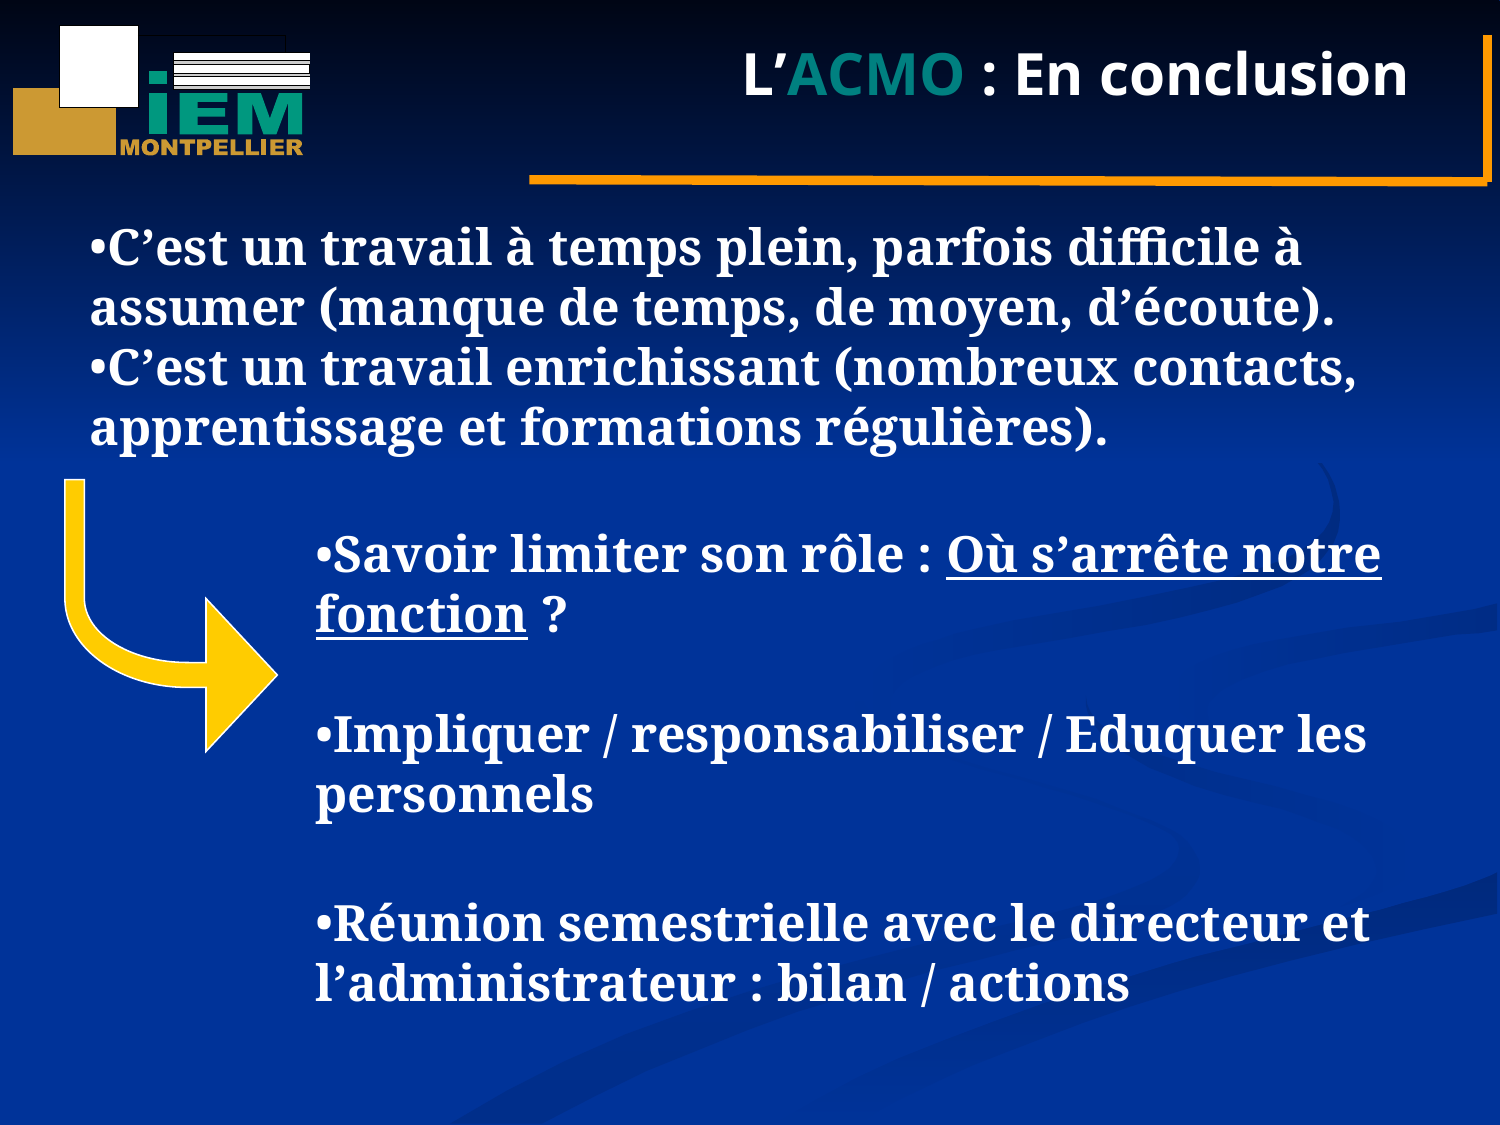

L’ACMO : En conclusion
C’est un travail à temps plein, parfois difficile à assumer (manque de temps, de moyen, d’écoute).
C’est un travail enrichissant (nombreux contacts, apprentissage et formations régulières).
Savoir limiter son rôle : Où s’arrête notre fonction ?
Impliquer / responsabiliser / Eduquer les personnels
Réunion semestrielle avec le directeur et l’administrateur : bilan / actions